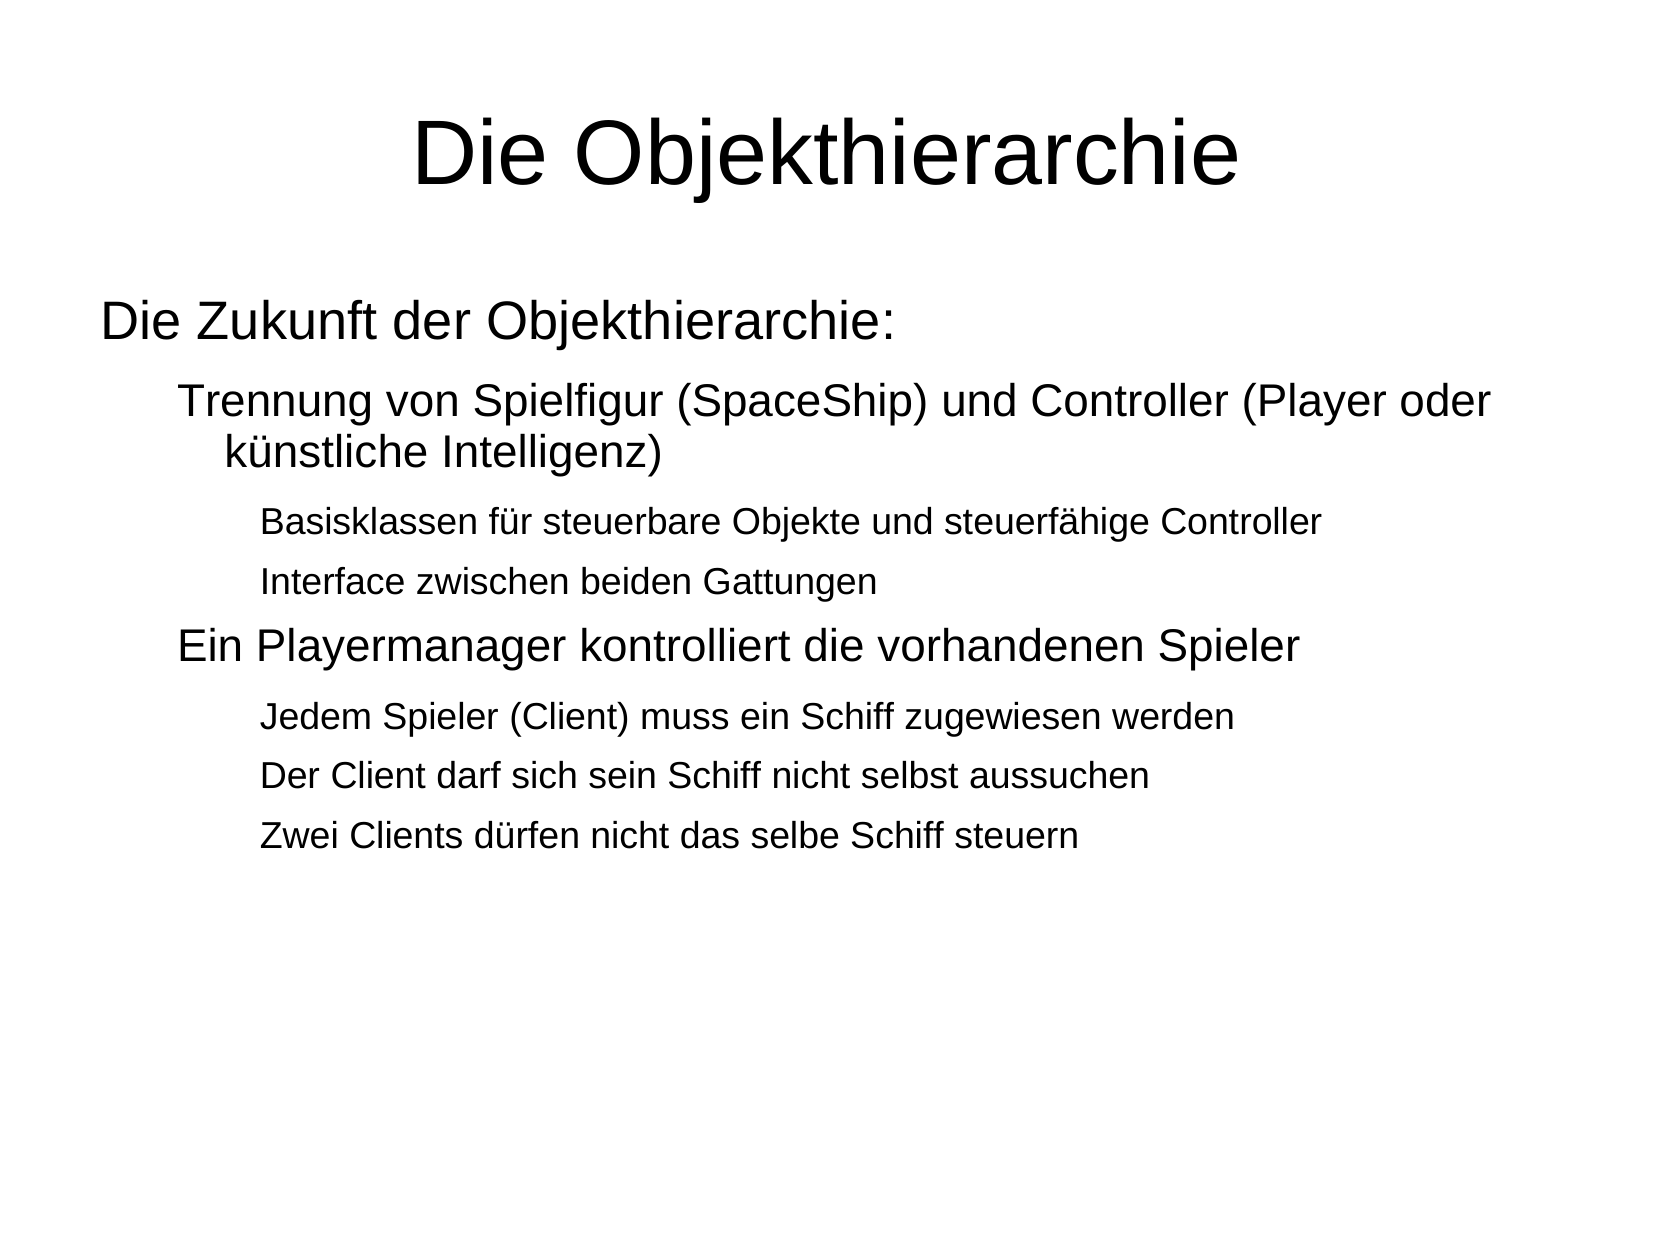

# Die Objekthierarchie
Die Zukunft der Objekthierarchie:
Trennung von Spielfigur (SpaceShip) und Controller (Player oder künstliche Intelligenz)
Basisklassen für steuerbare Objekte und steuerfähige Controller
Interface zwischen beiden Gattungen
Ein Playermanager kontrolliert die vorhandenen Spieler
Jedem Spieler (Client) muss ein Schiff zugewiesen werden
Der Client darf sich sein Schiff nicht selbst aussuchen
Zwei Clients dürfen nicht das selbe Schiff steuern